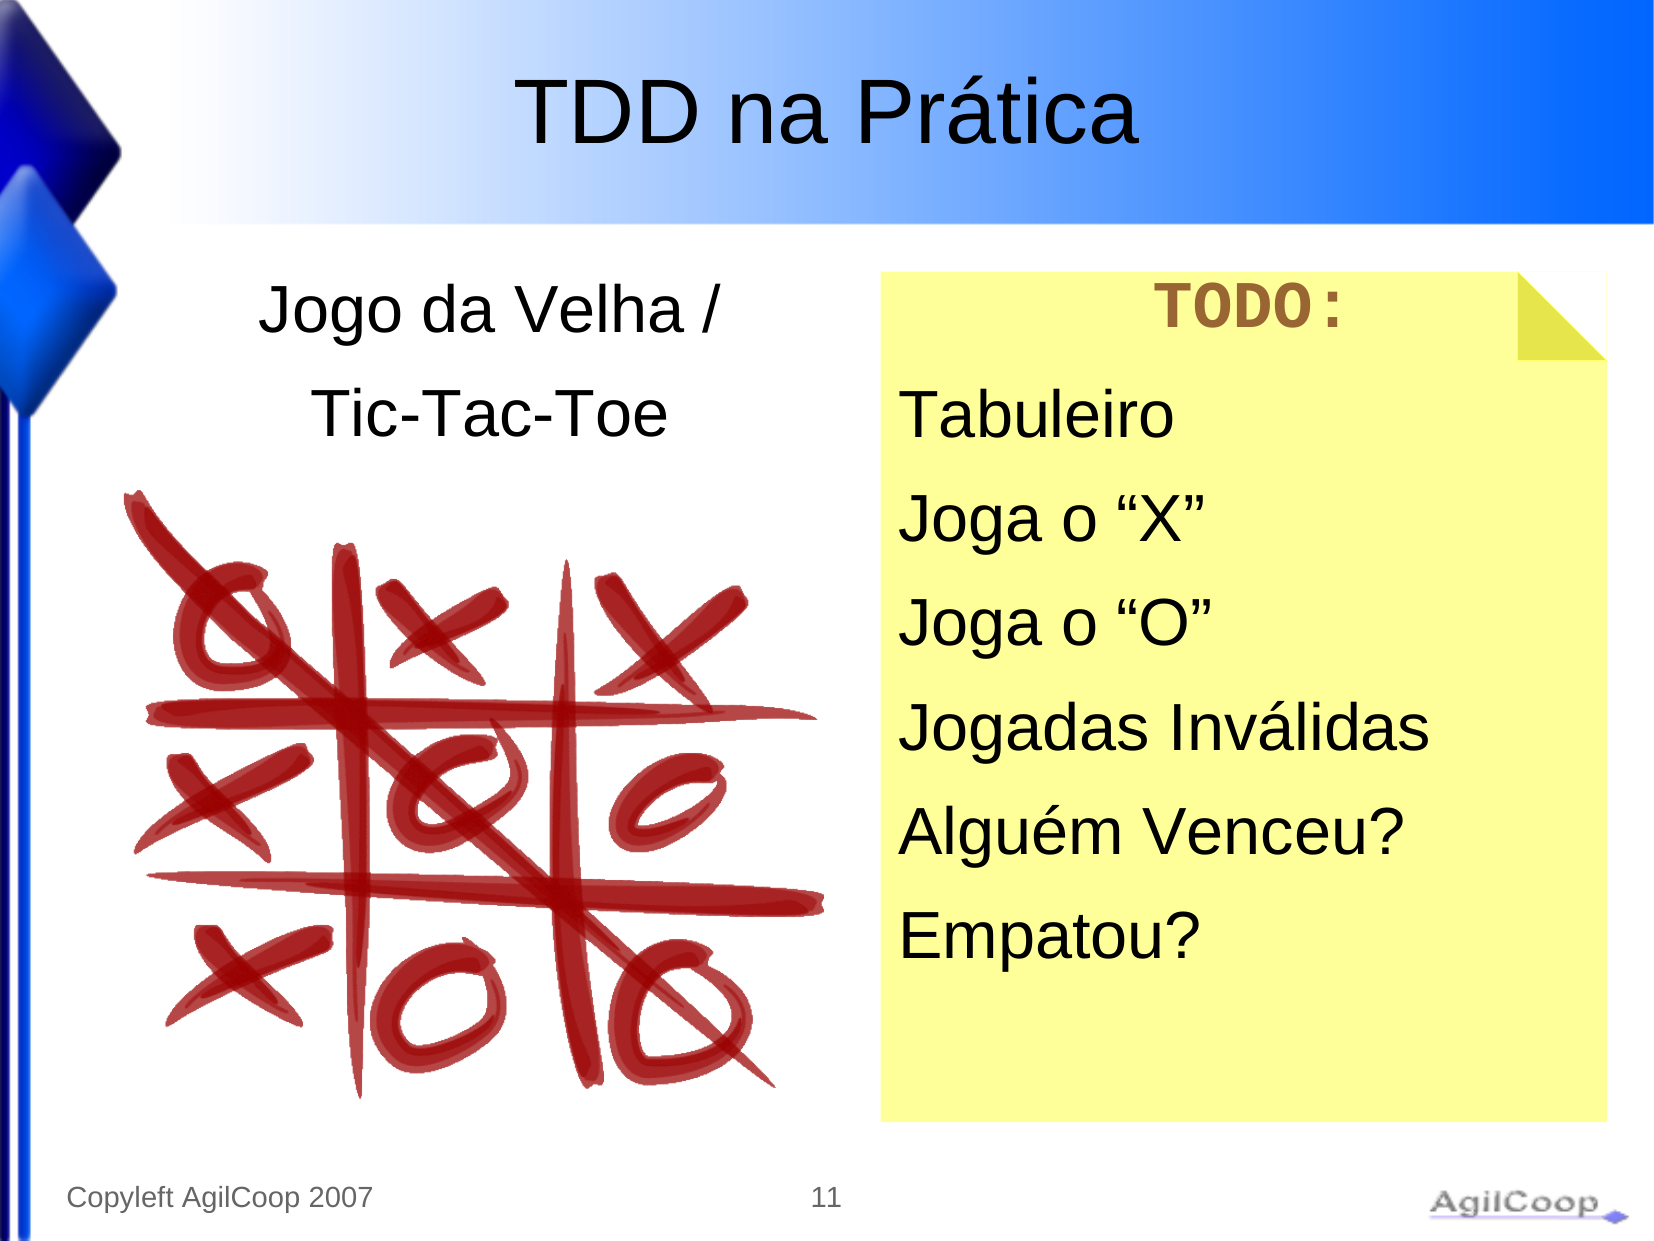

# TDD na Prática
Jogo da Velha /
Tic-Tac-Toe
TODO:
Tabuleiro
Joga o “X”
Joga o “O”
Jogadas Inválidas
Alguém Venceu?
Empatou?
Copyleft AgilCoop 2007
11